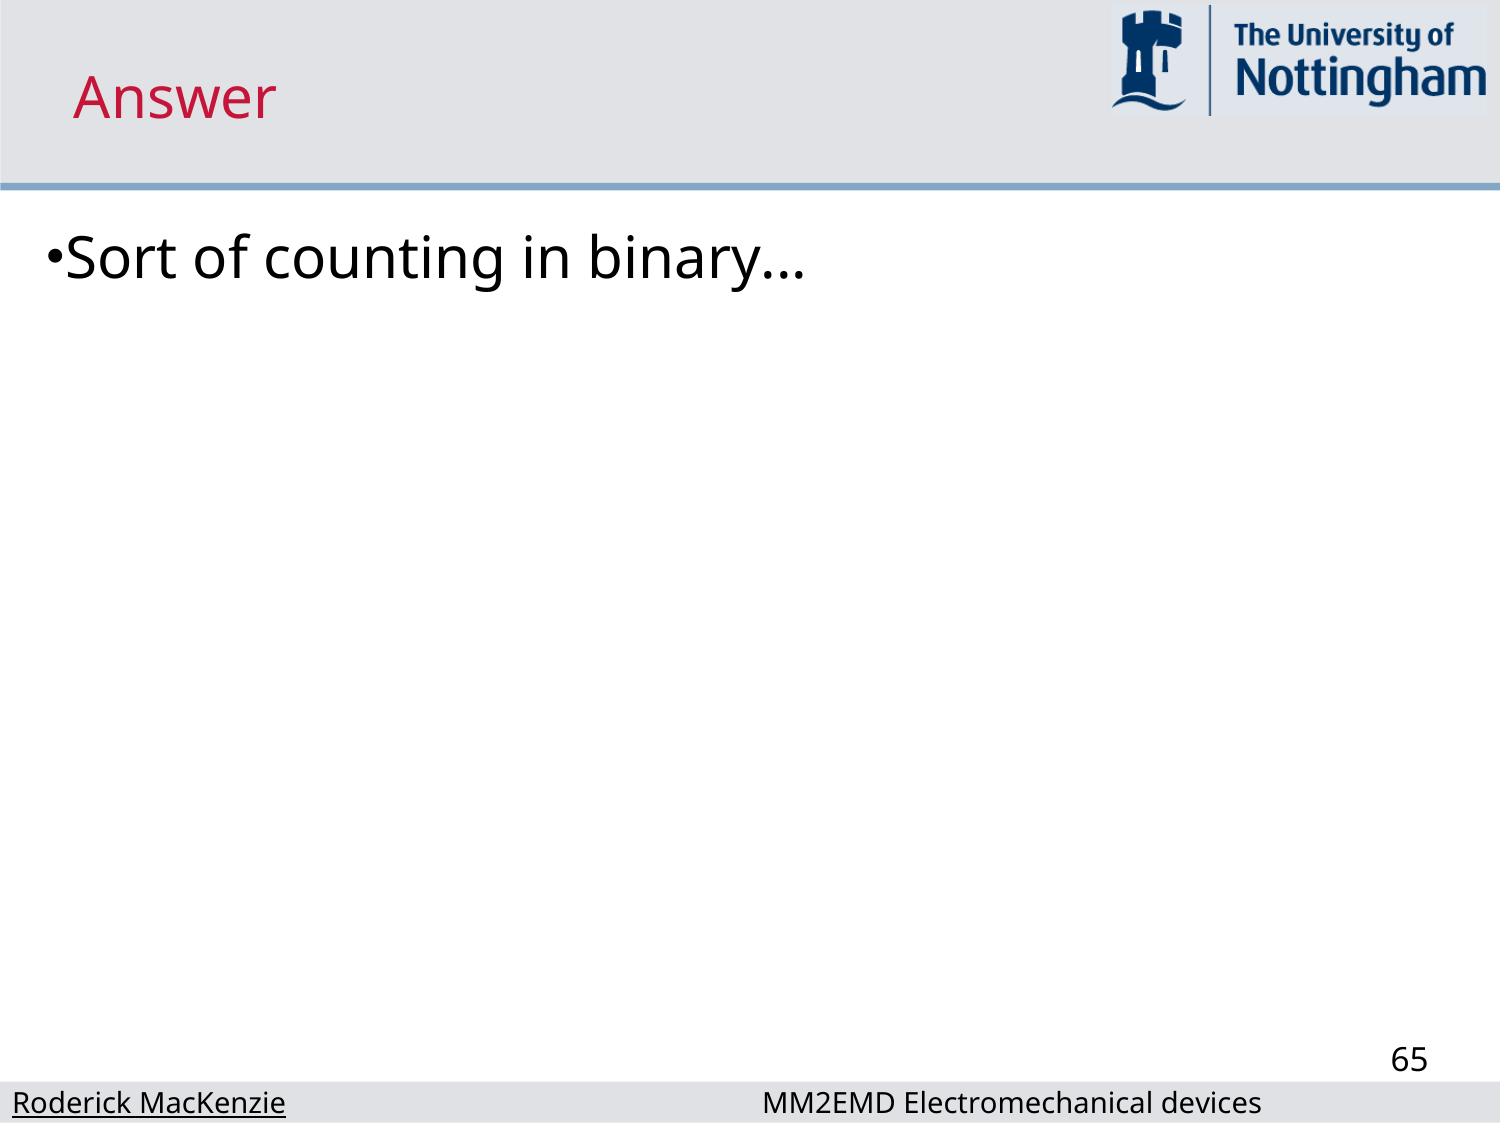

# Answer
Sort of counting in binary...